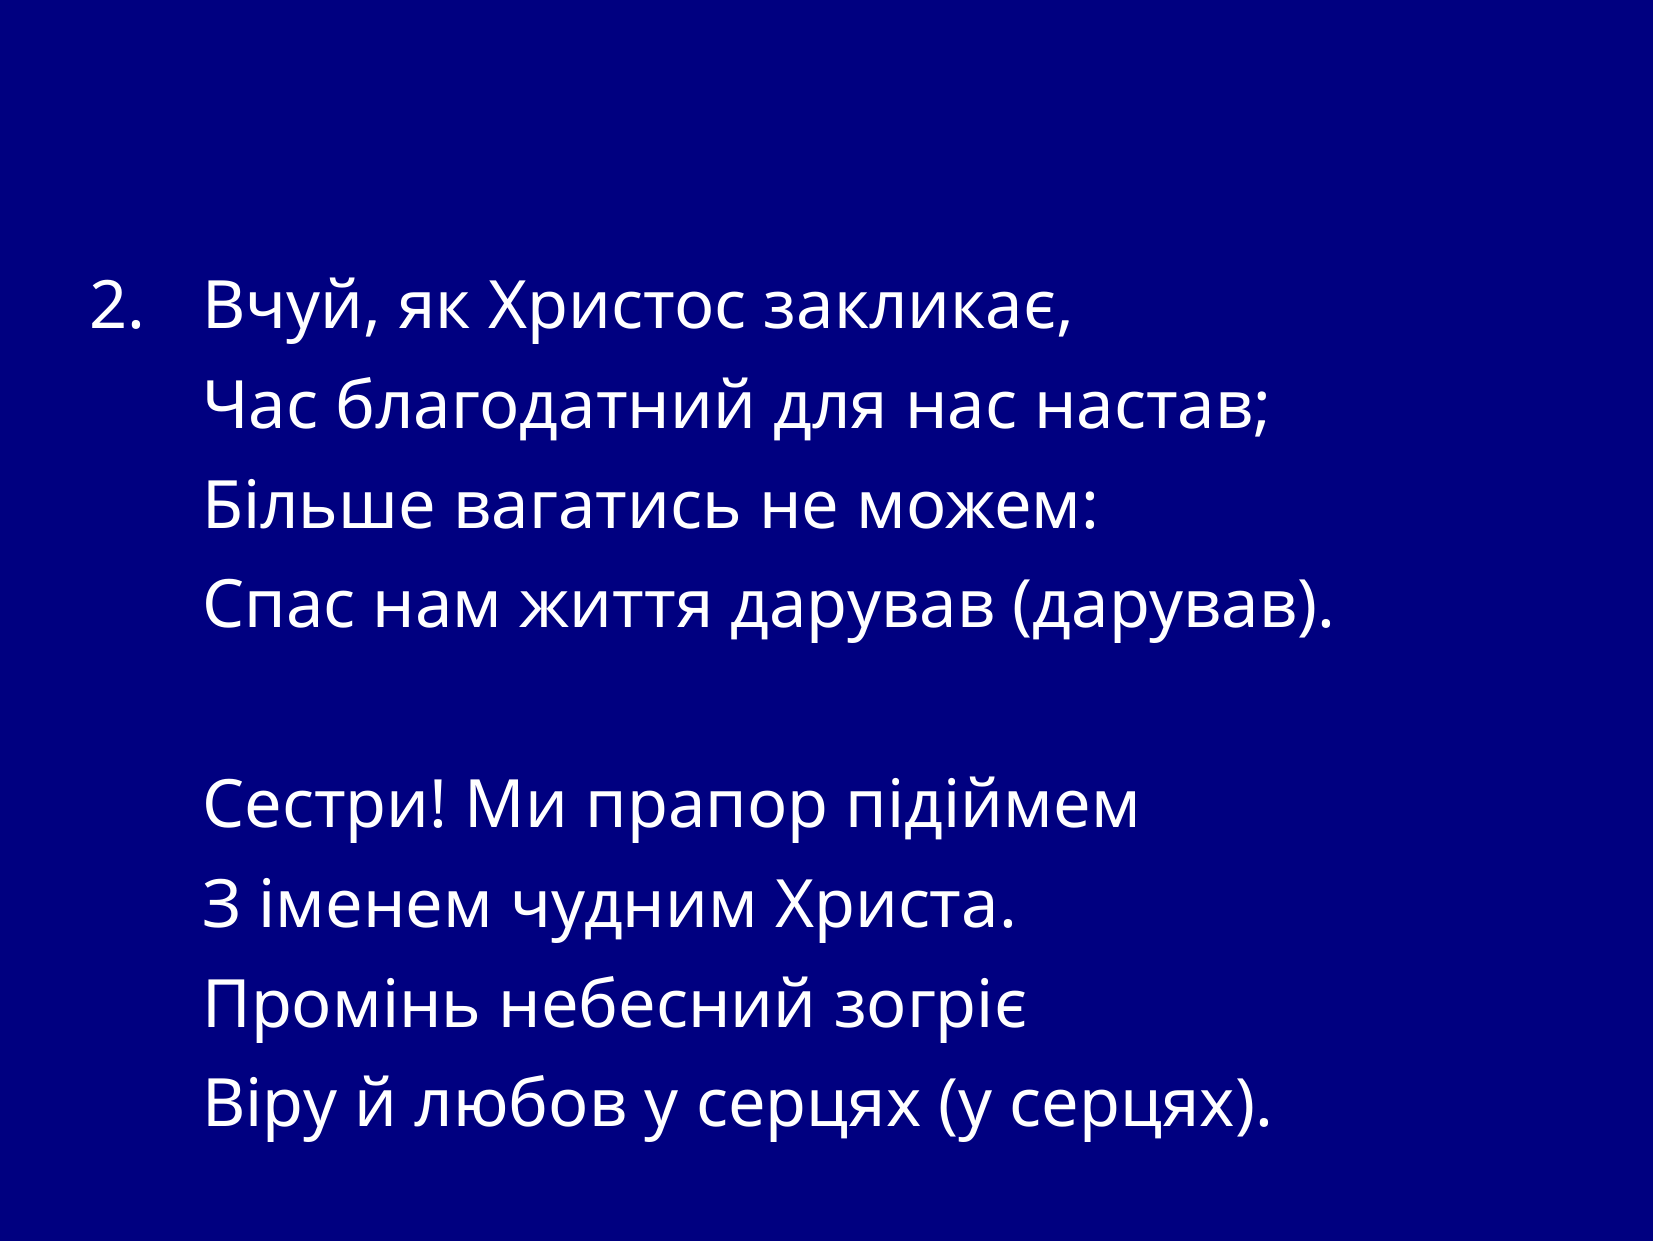

2.	Вчуй, як Христос закликає,
	Час благодатний для нас настав;
	Більше вагатись не можем:
	Спас нам життя дарував (дарував).
	Сестри! Ми прапор підіймем
	З іменем чудним Христа.
	Промінь небесний зогріє
	Віру й любов у серцях (у серцях).